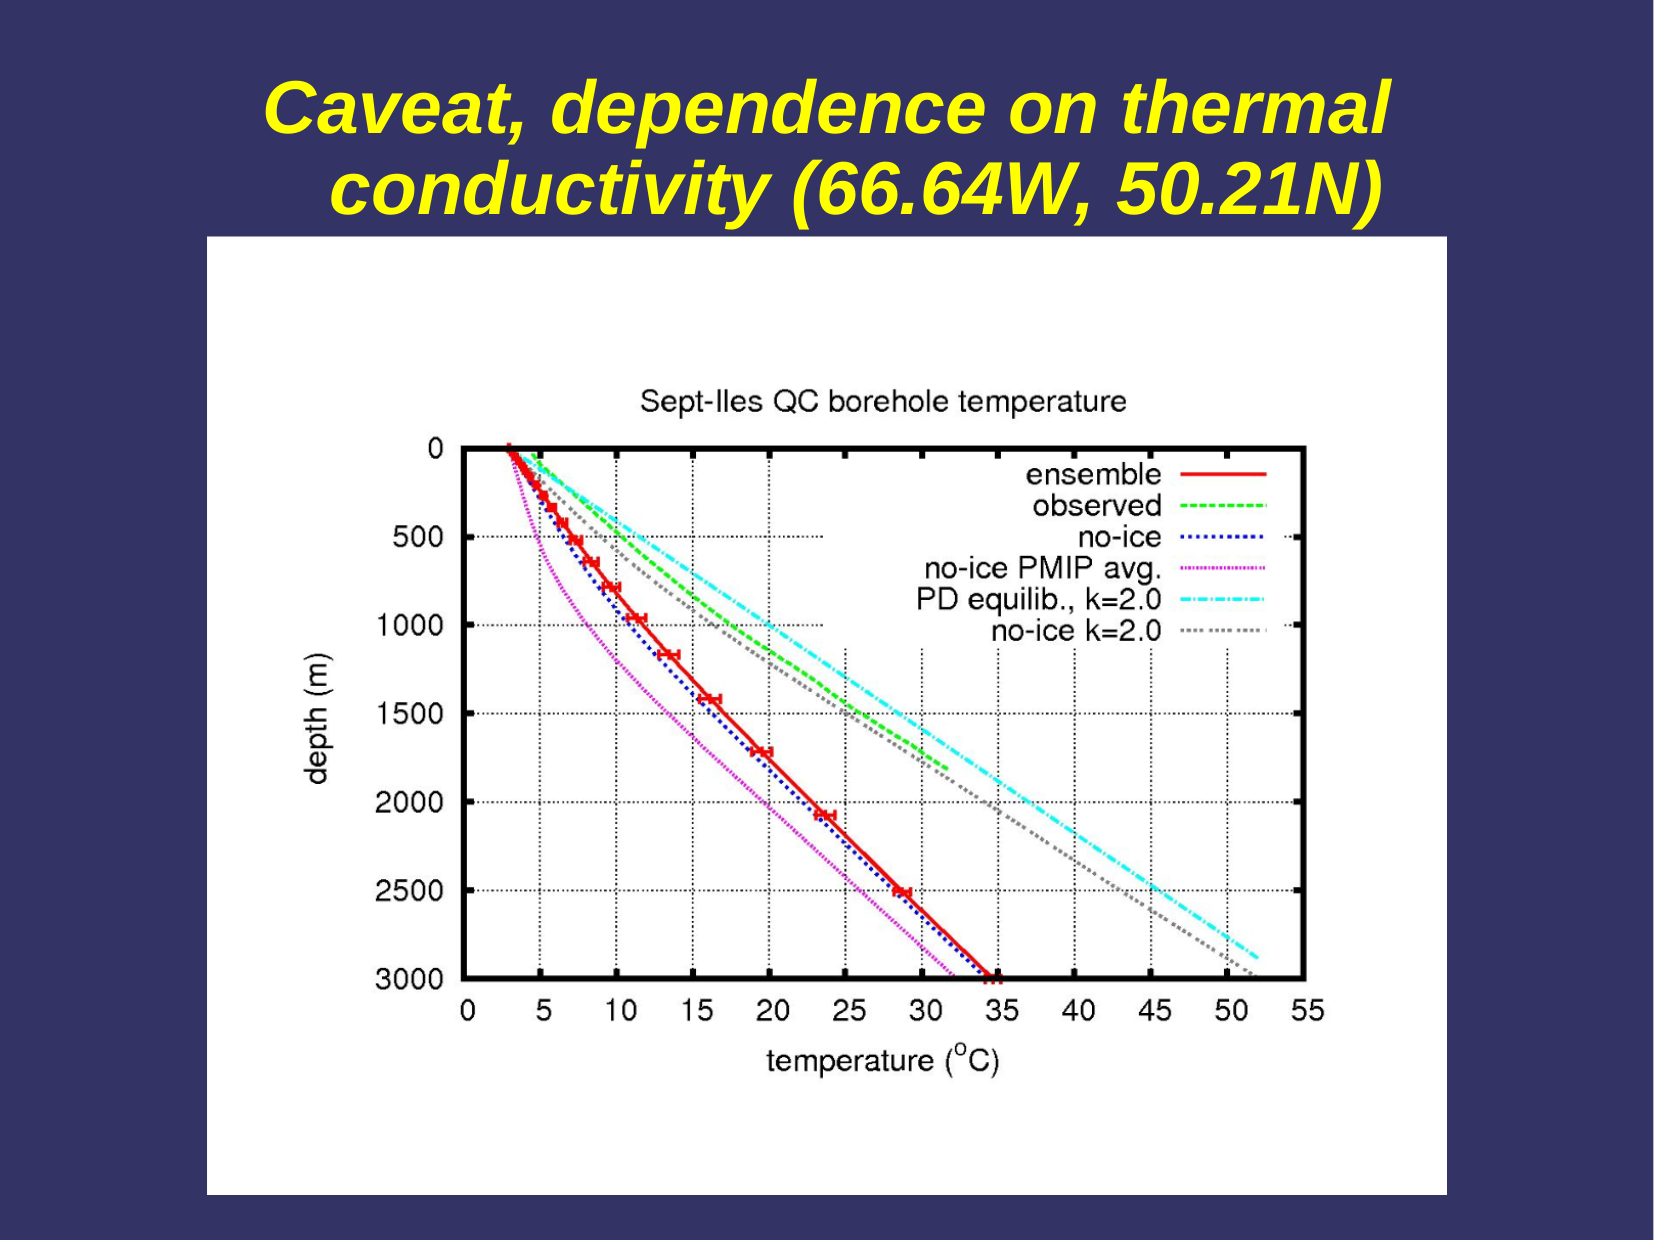

# Caveat, dependence on thermal conductivity (66.64W, 50.21N)